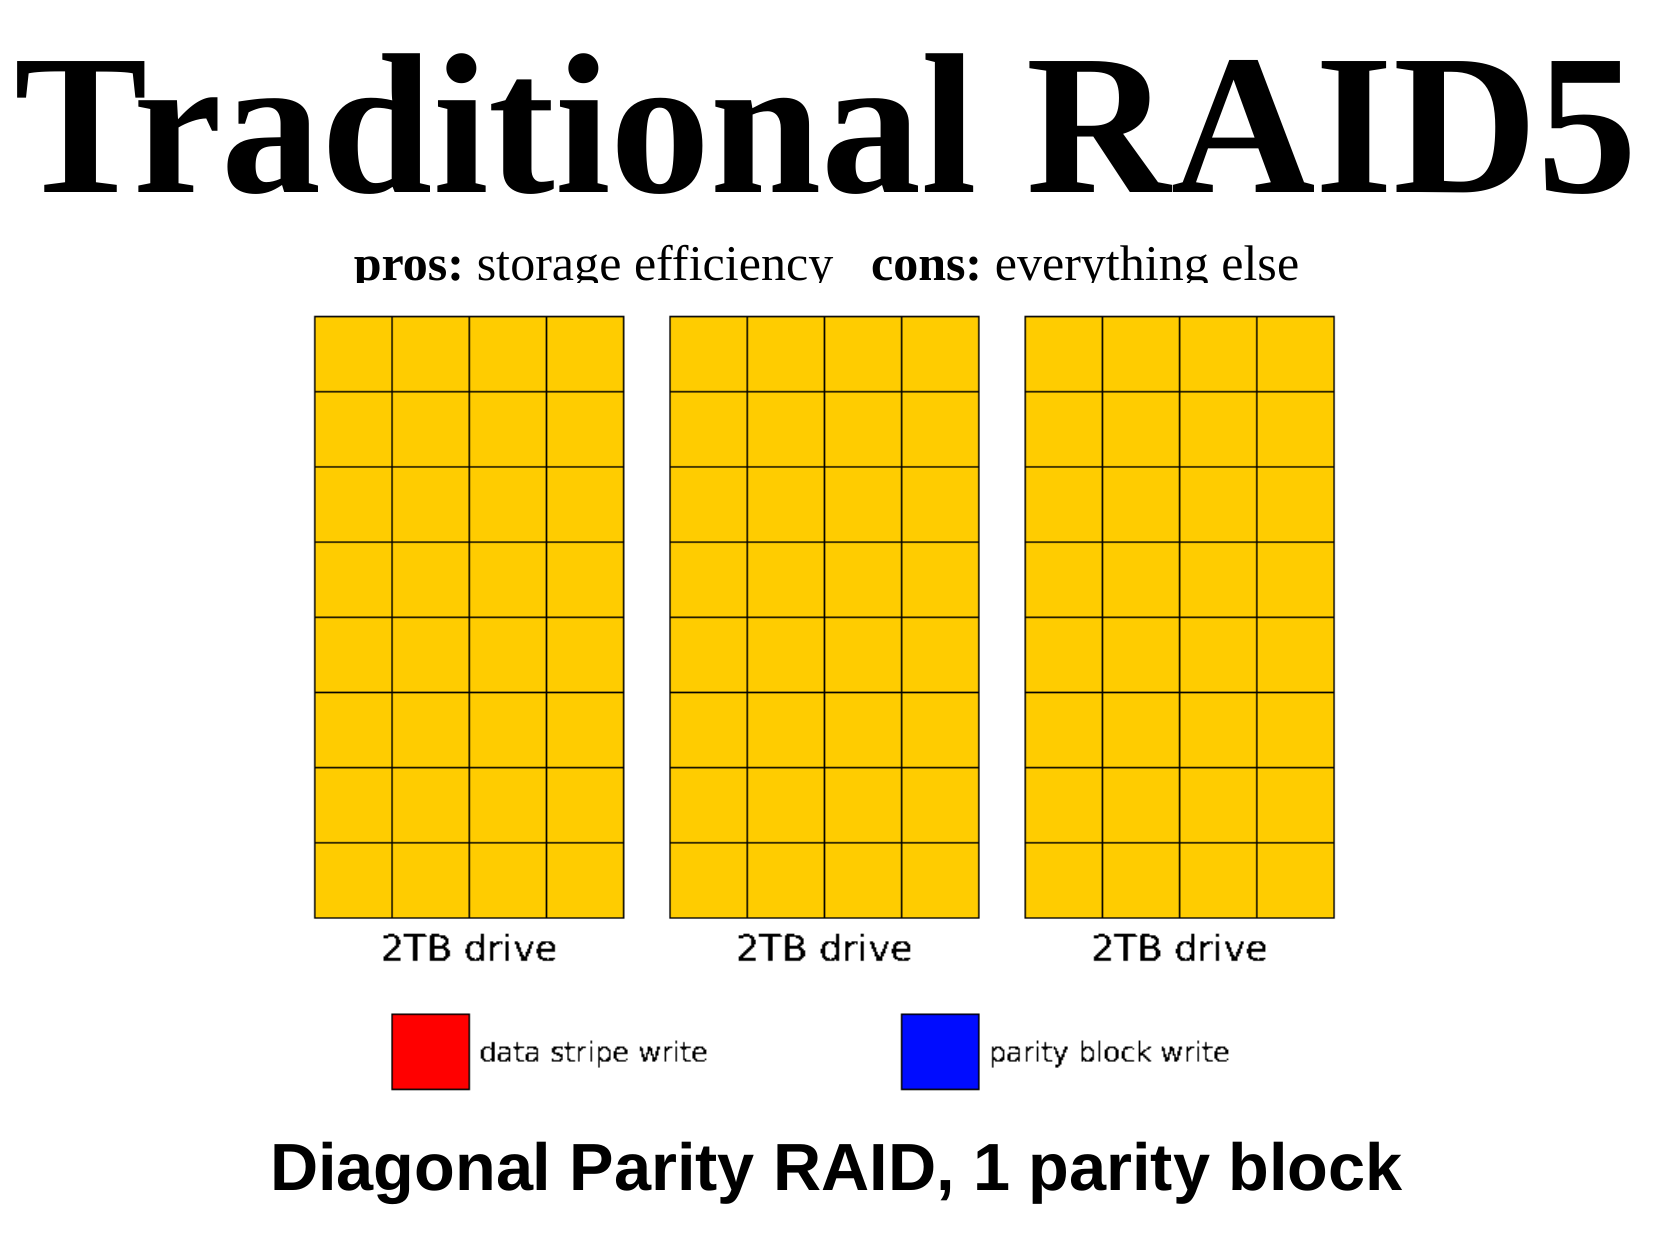

# Traditional RAID5 pros: storage efficiency cons: everything else
| Diagonal Parity RAID, 1 parity block |
| --- |